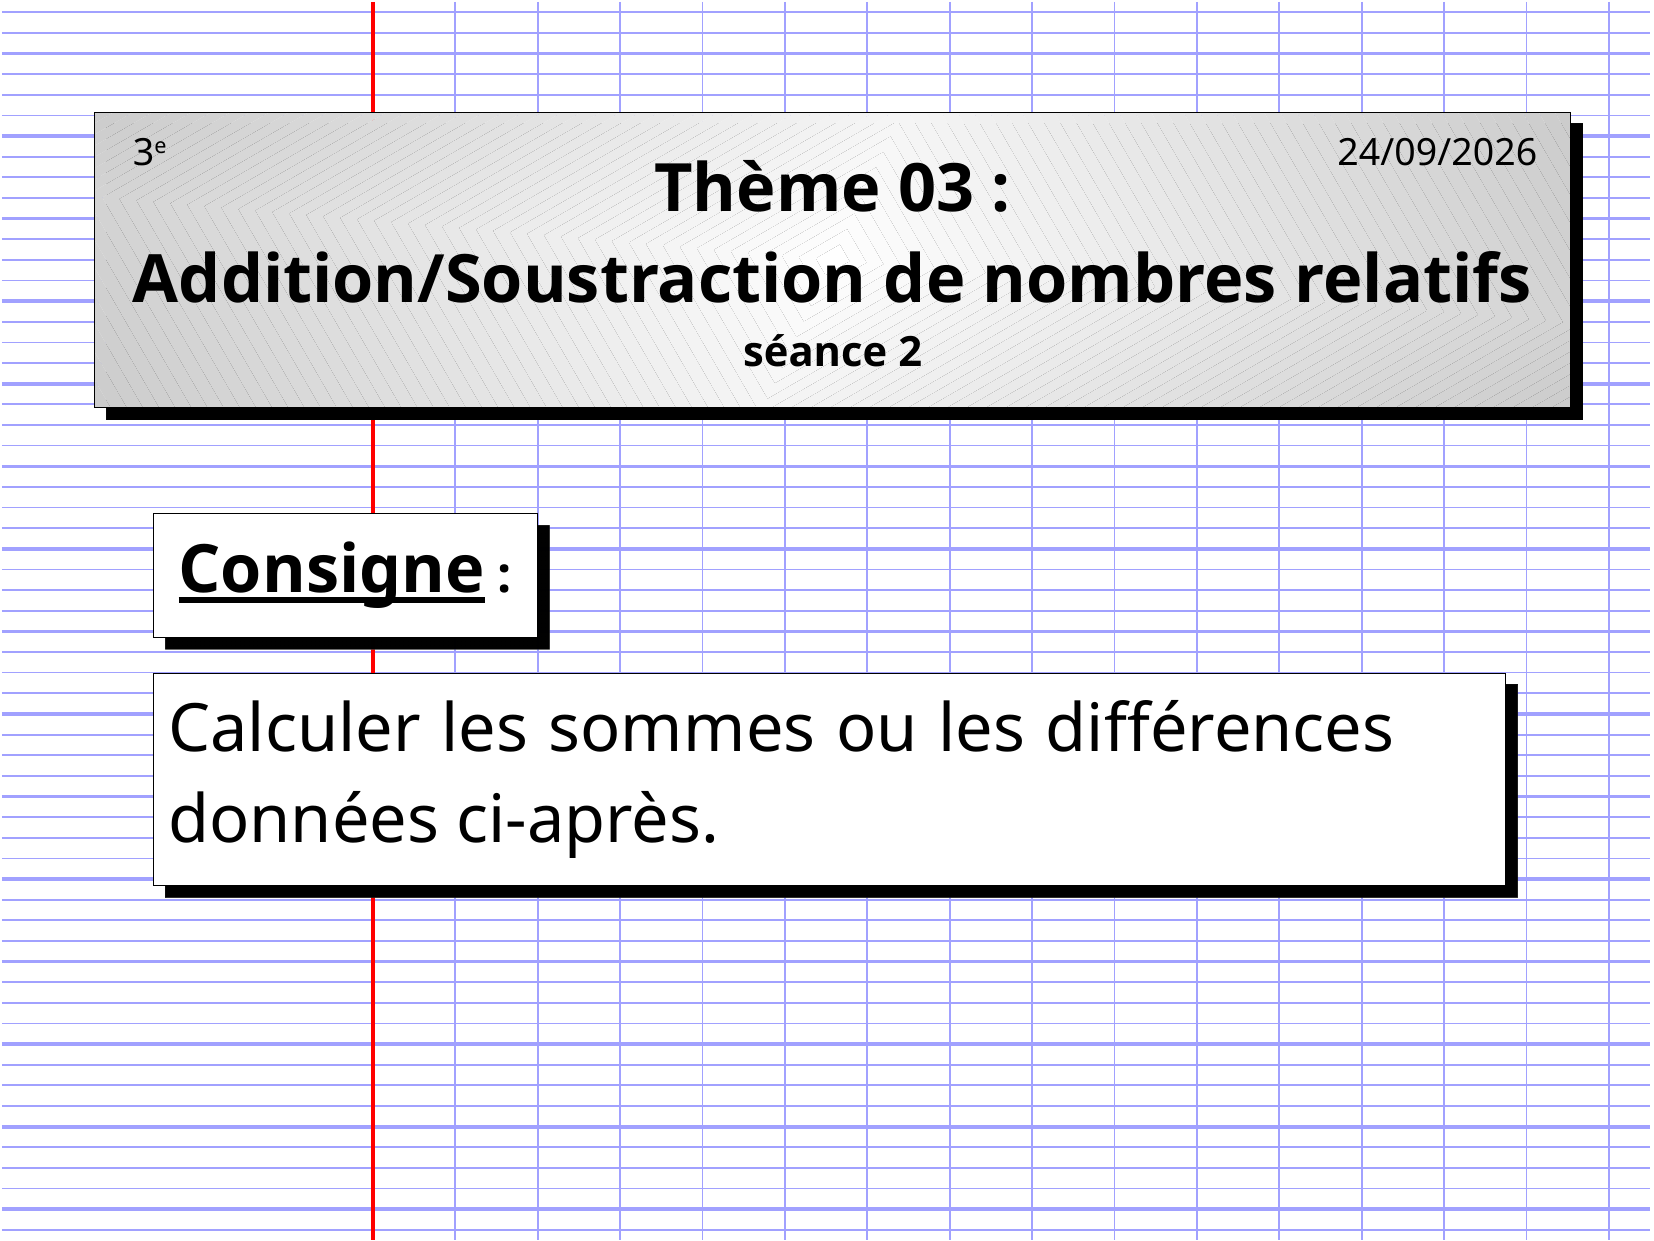

Thème 03 :
Addition/Soustraction de nombres relatifs
séance 2
3e
Consigne :
Calculer les sommes ou les différences données ci-après.